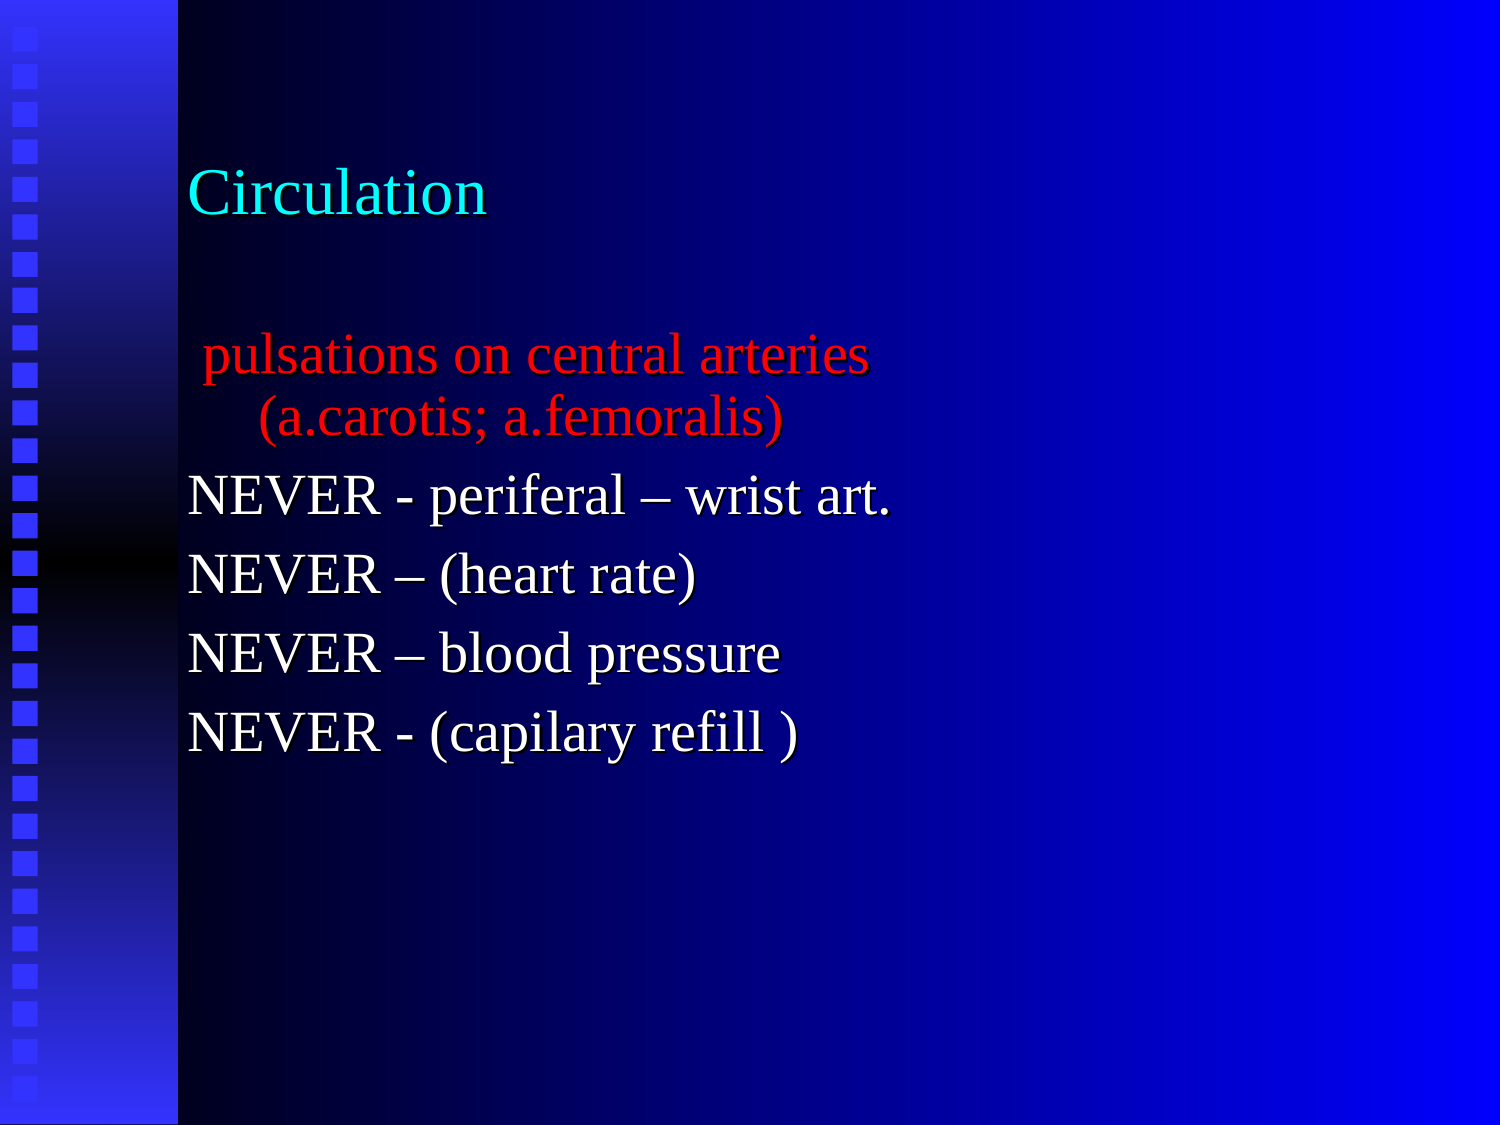

# Circulation
 pulsations on central arteries
 (a.carotis; a.femoralis)
NEVER - periferal – wrist art.
NEVER – (heart rate)
NEVER – blood pressure
NEVER - (capilary refill )